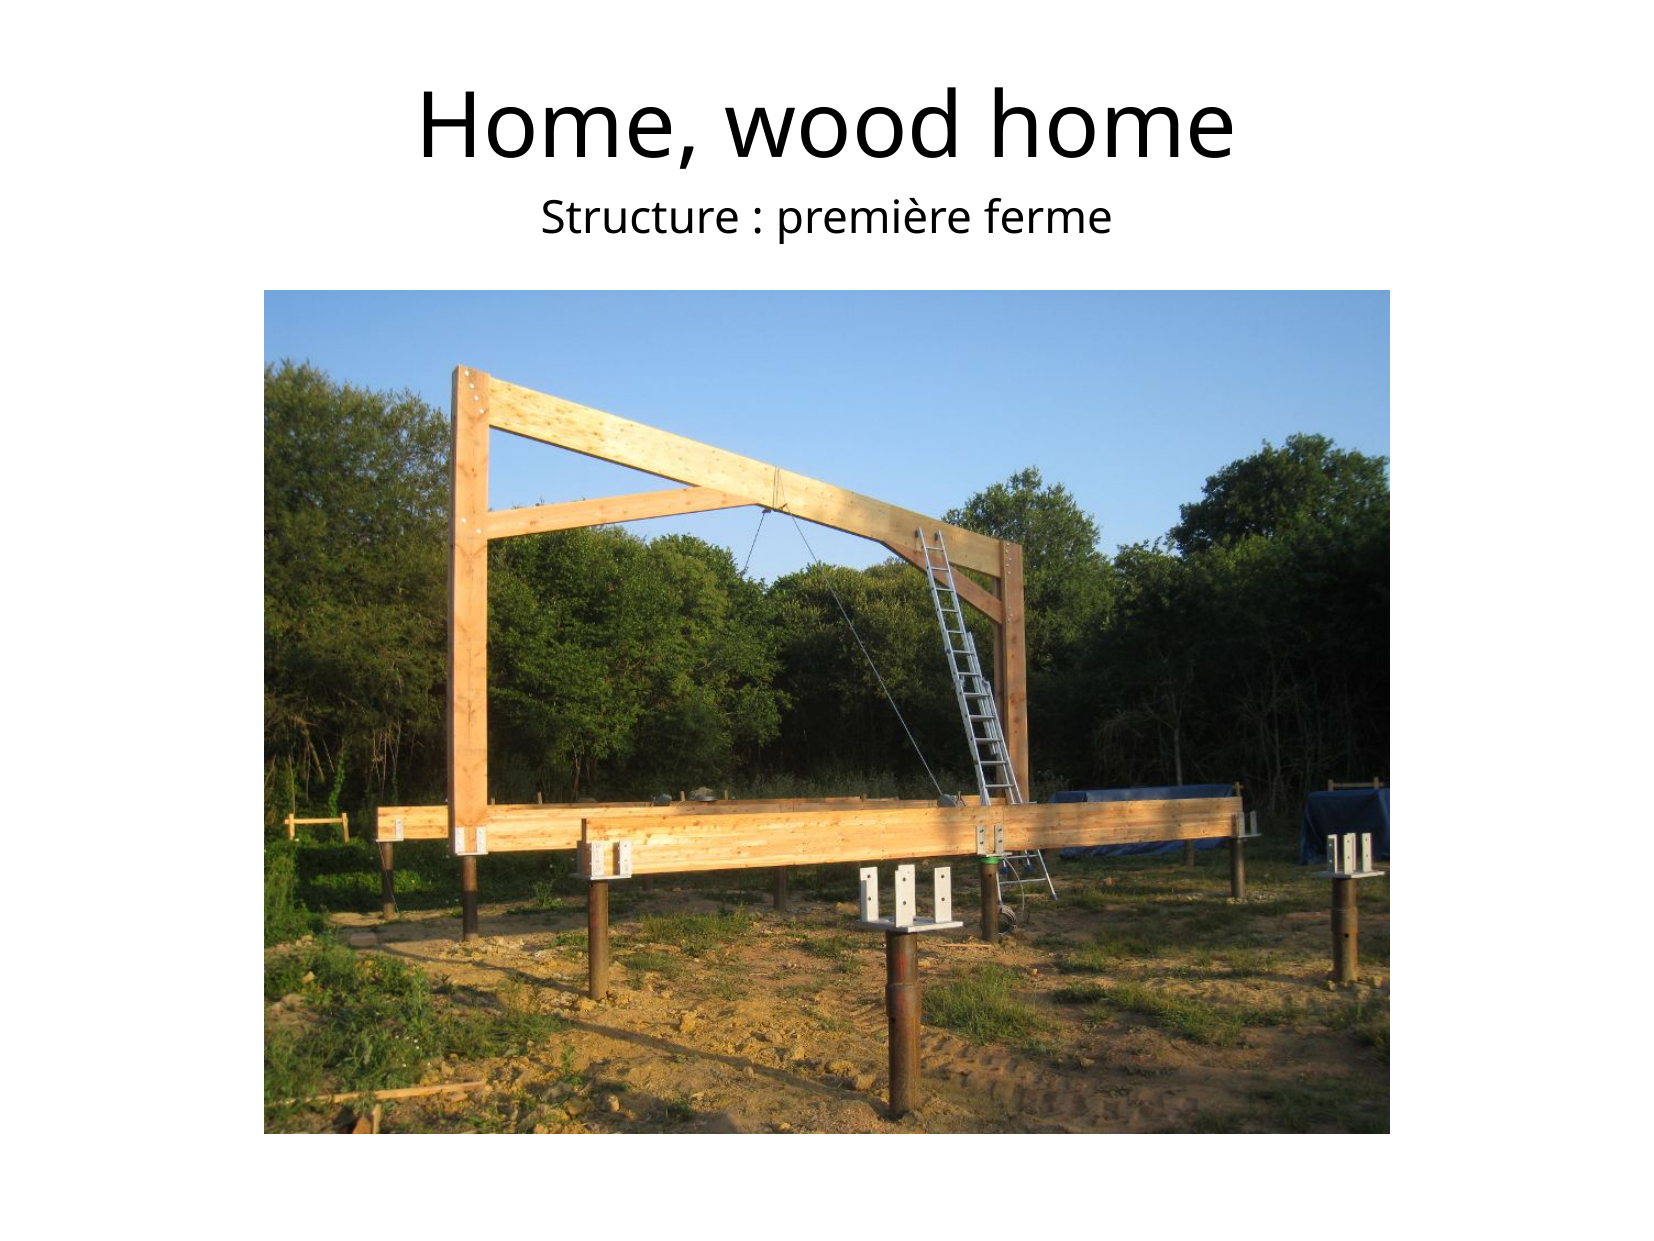

# Home, wood home Structure : première ferme